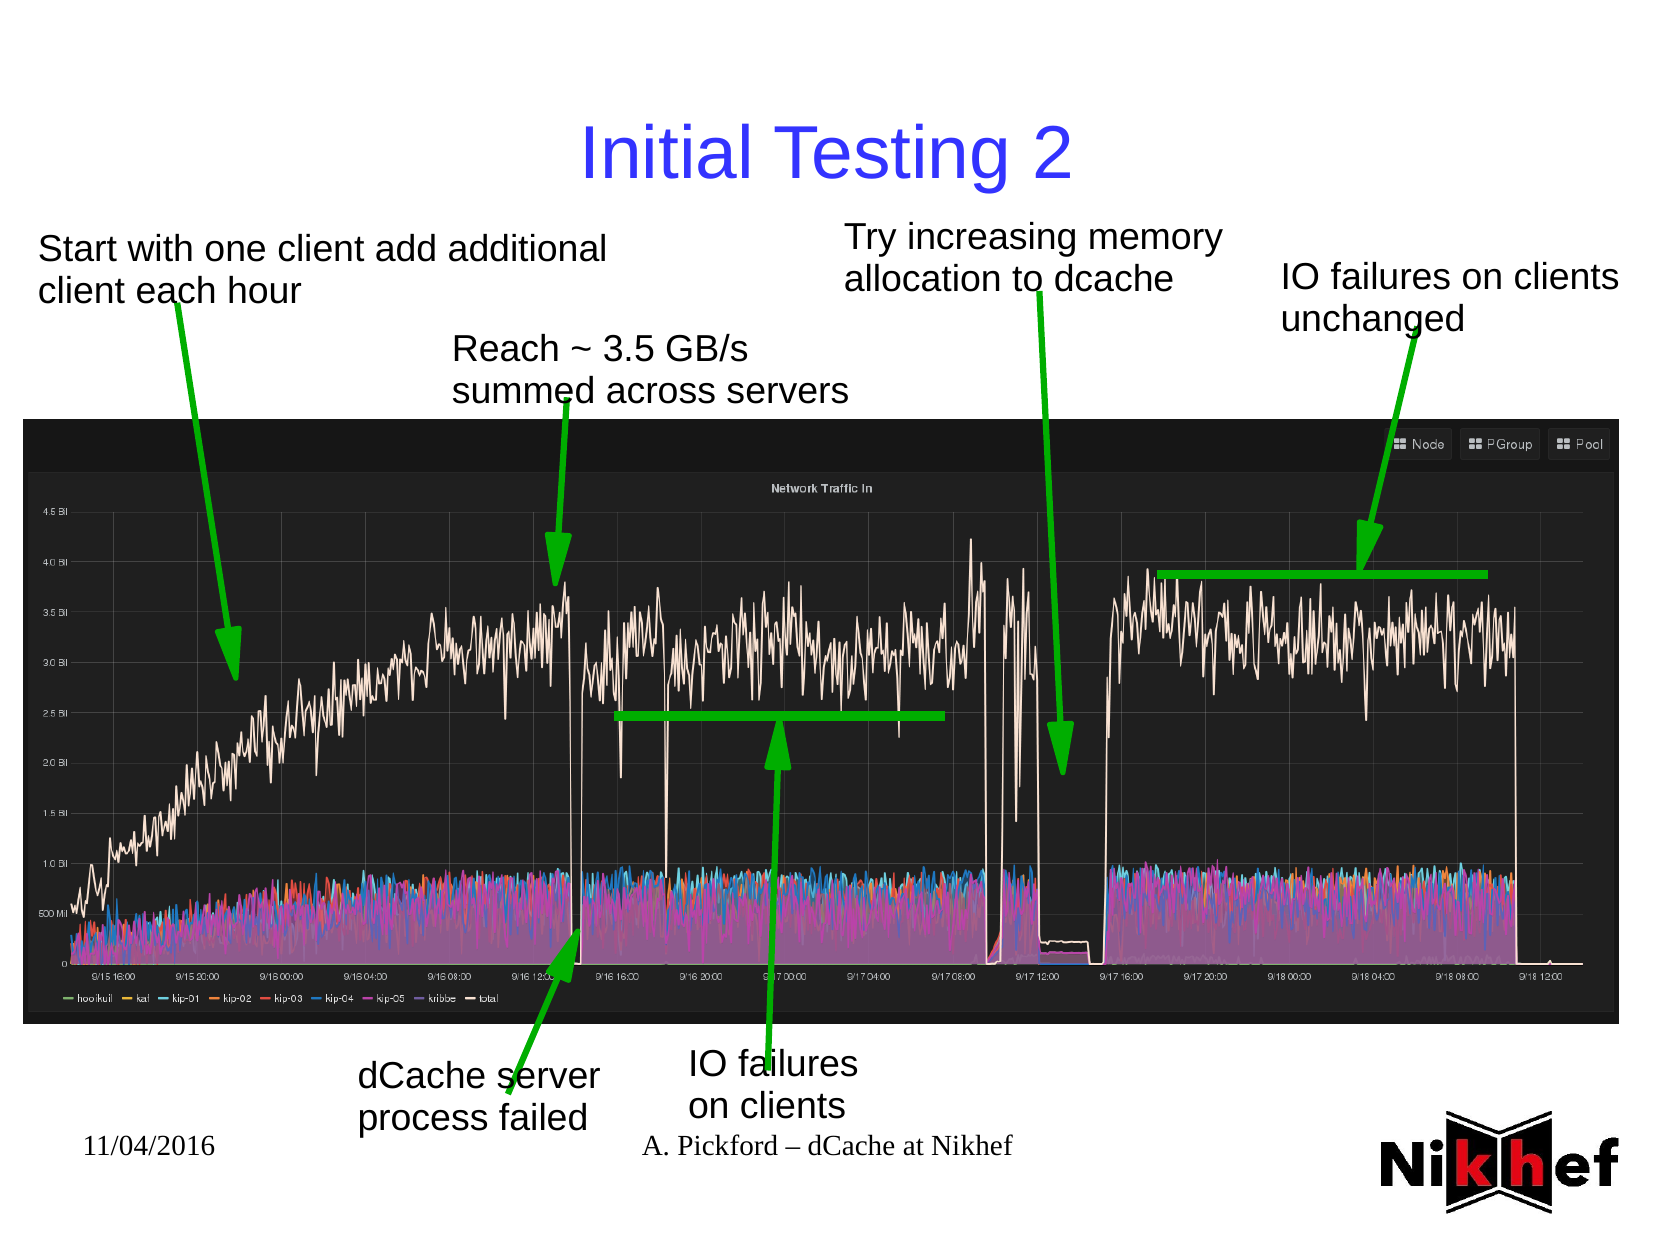

# Initial Testing 2
Try increasing memory
allocation to dcache
Start with one client add additional
client each hour
IO failures on clients
unchanged
Reach ~ 3.5 GB/s summed across servers
IO failures
on clients
dCache server
process failed